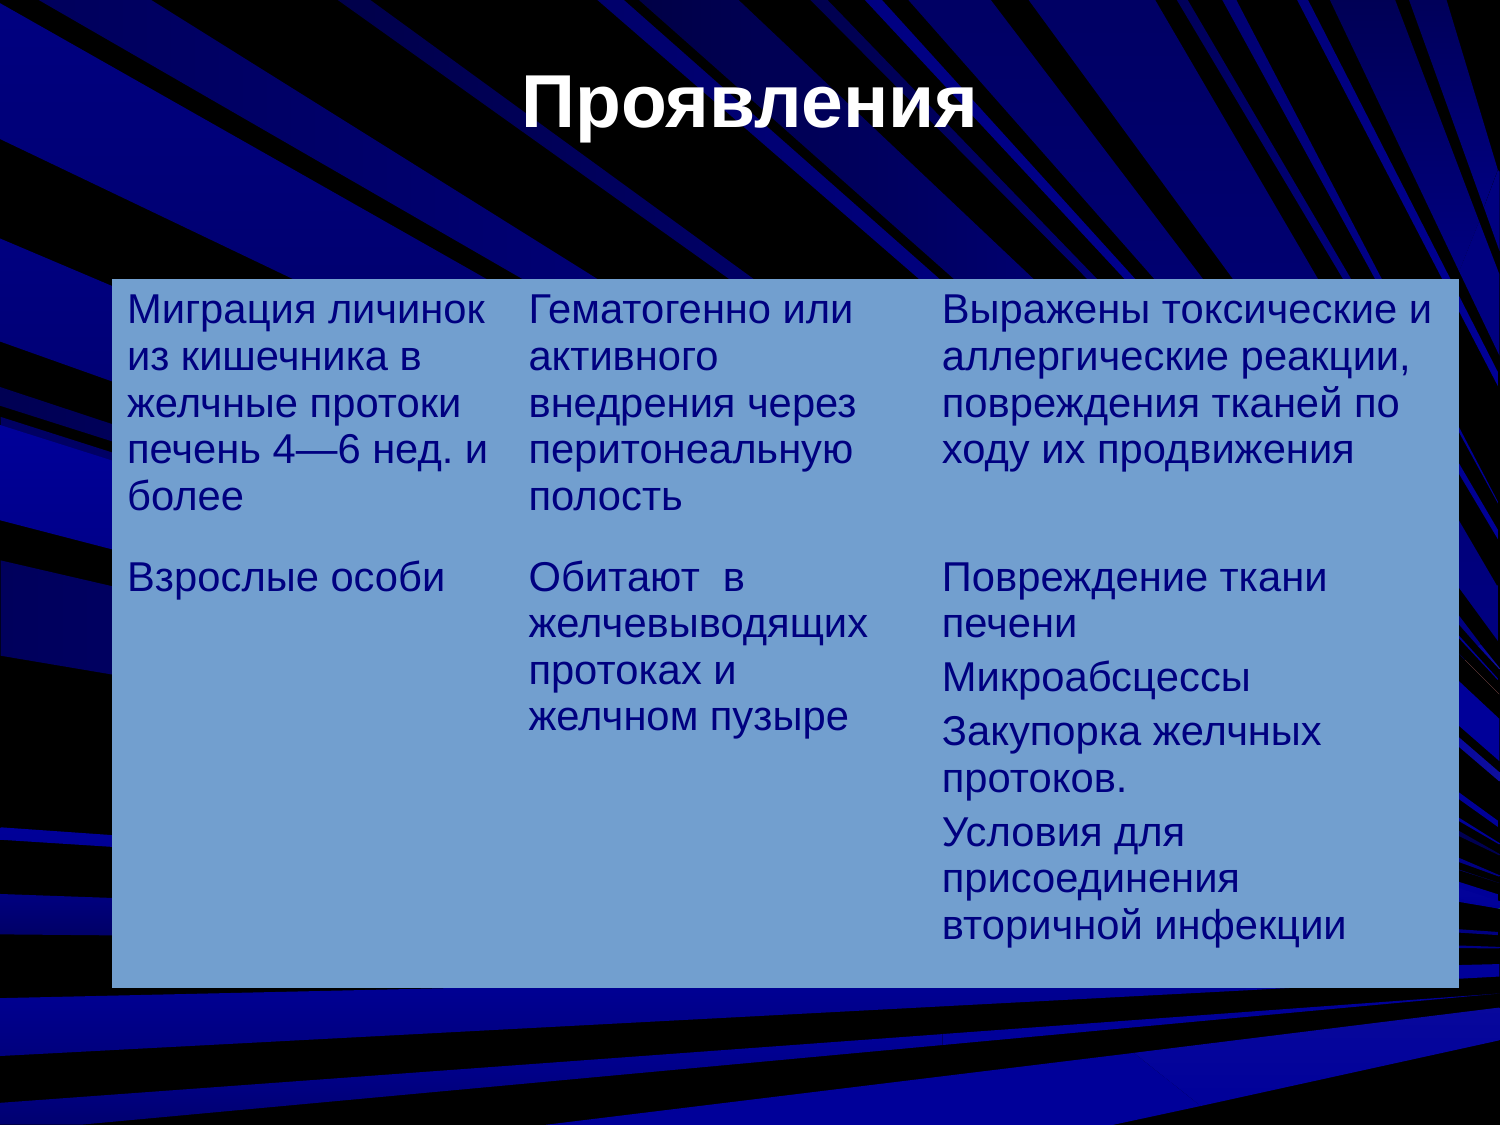

# Проявления
| Миграция личинок из кишечника в желчные протоки печень 4—6 нед. и более | Гематогенно или активного внедрения через перитонеальную полость | Выражены токсические и аллергические реакции, повреждения тканей по ходу их продвижения |
| --- | --- | --- |
| Взрослые особи | Обитают в желчевыводящих протоках и желчном пузыре | Повреждение ткани печени Микроабсцессы Закупорка желчных протоков. Условия для присоединения вторичной инфекции |